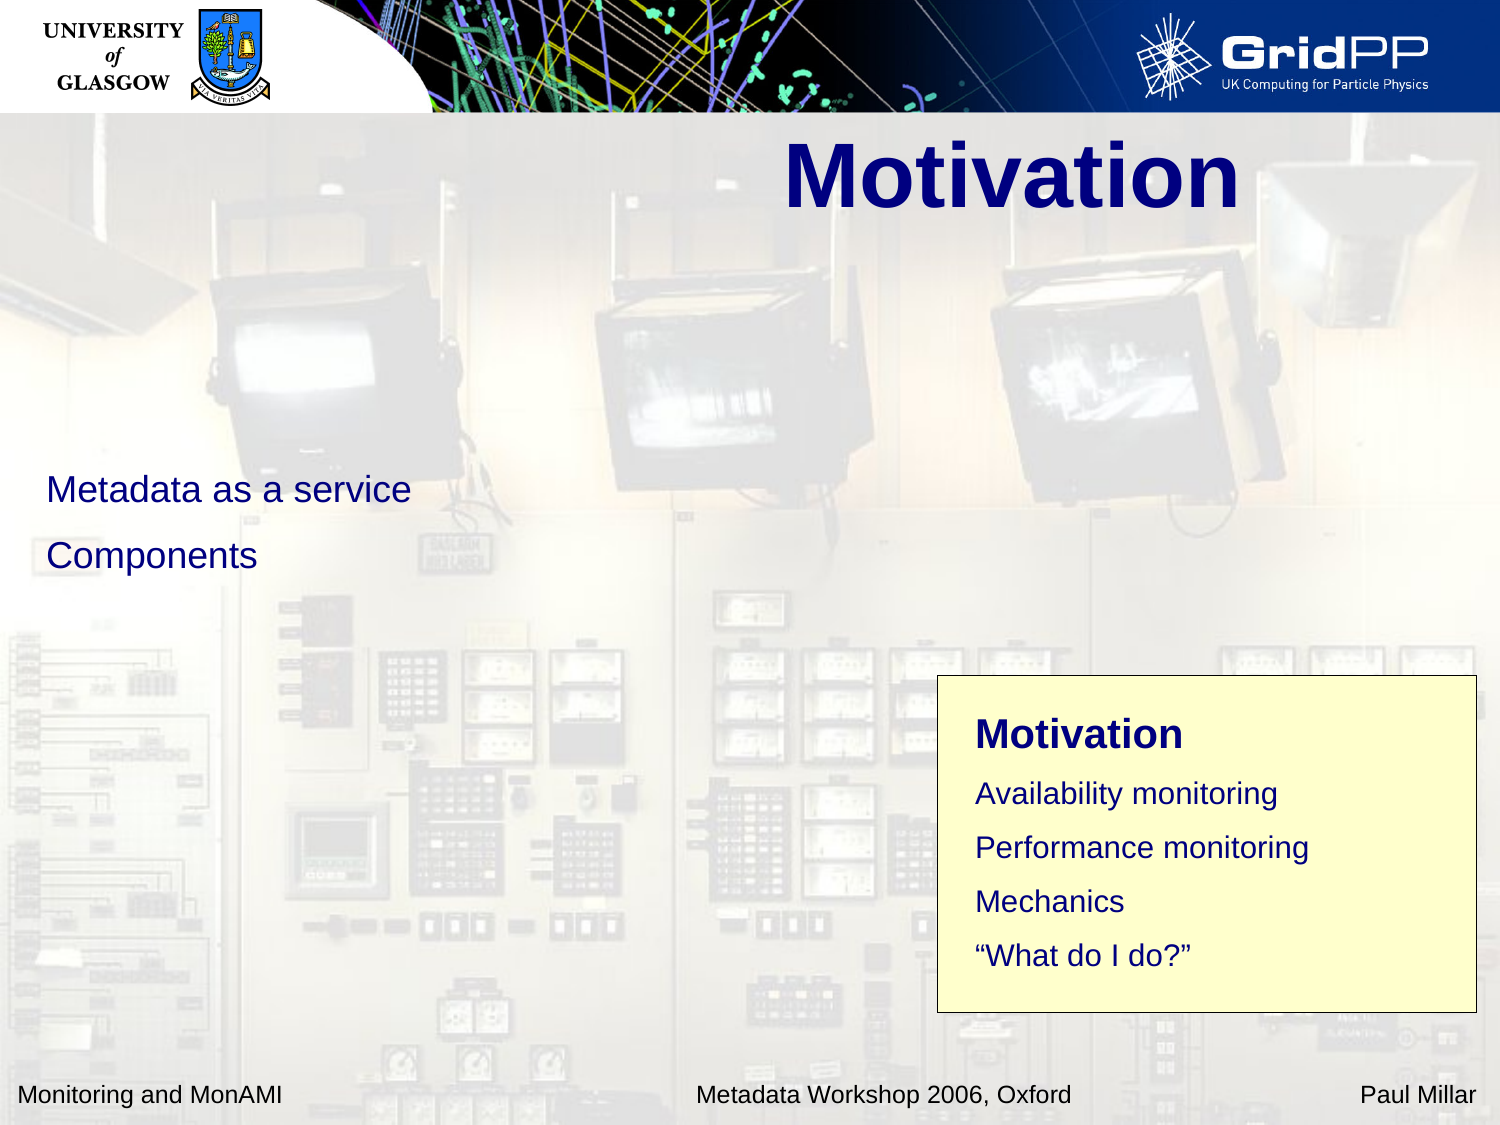

# Motivation
Metadata as a service
Components
Motivation
Availability monitoring
Performance monitoring
Mechanics
“What do I do?”